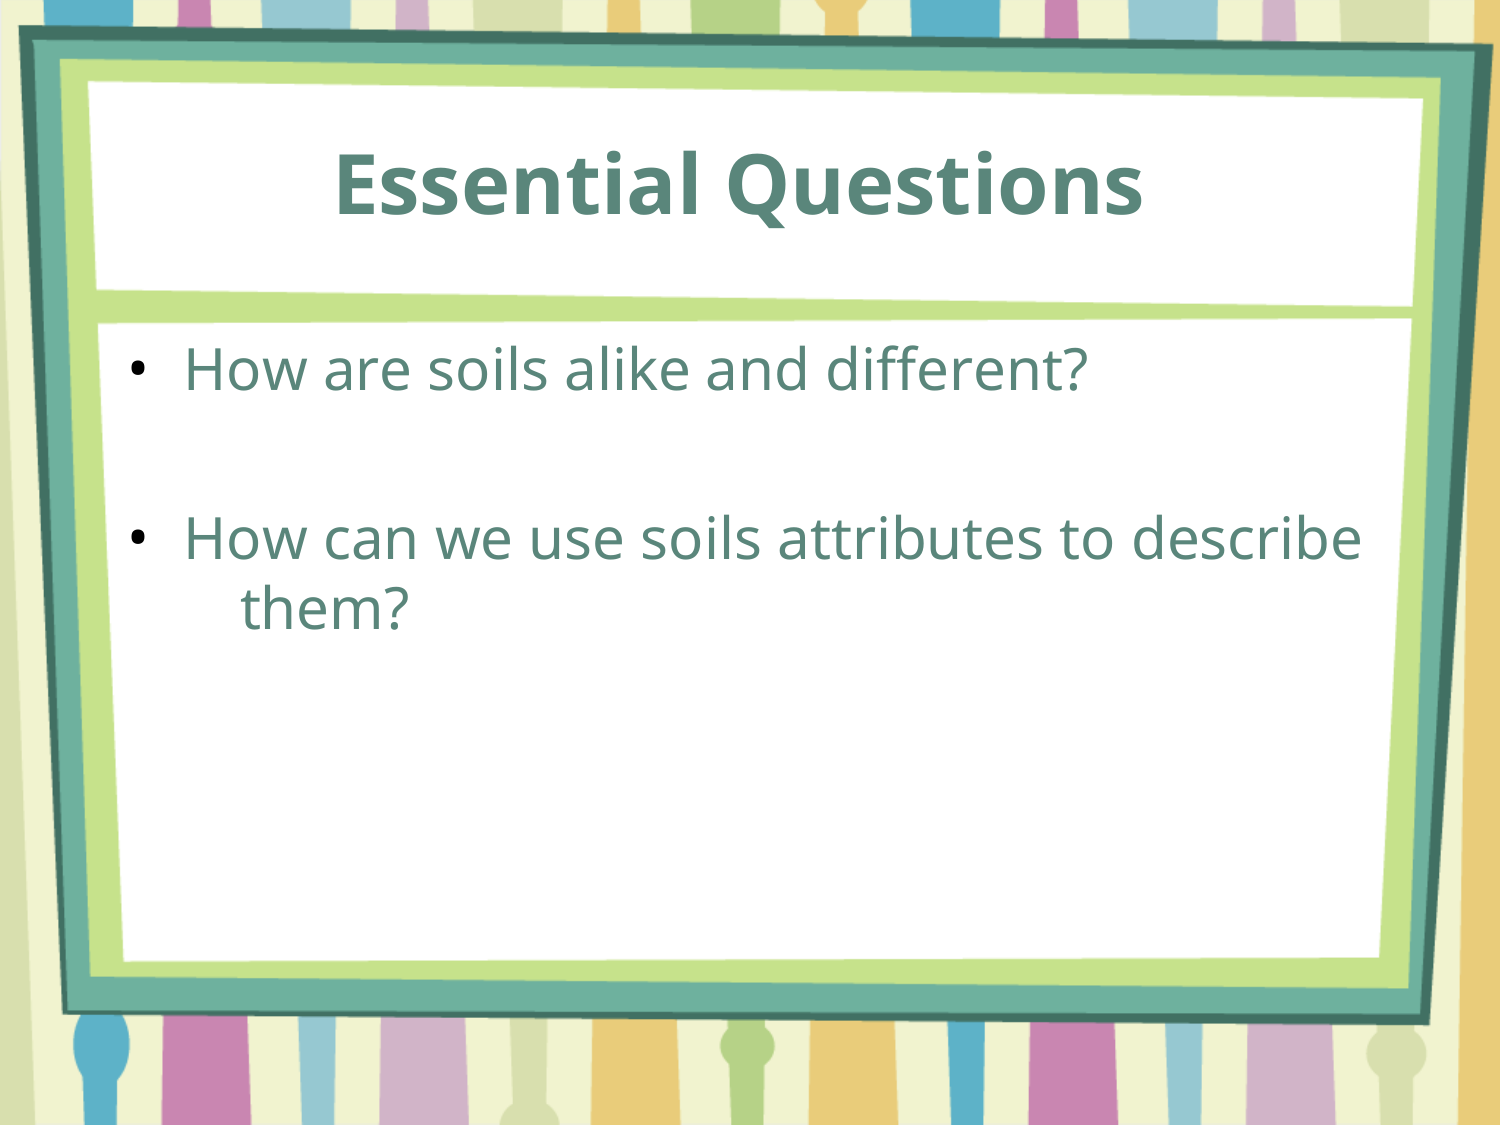

# Essential Questions
How are soils alike and different?
How can we use soils attributes to describe them?